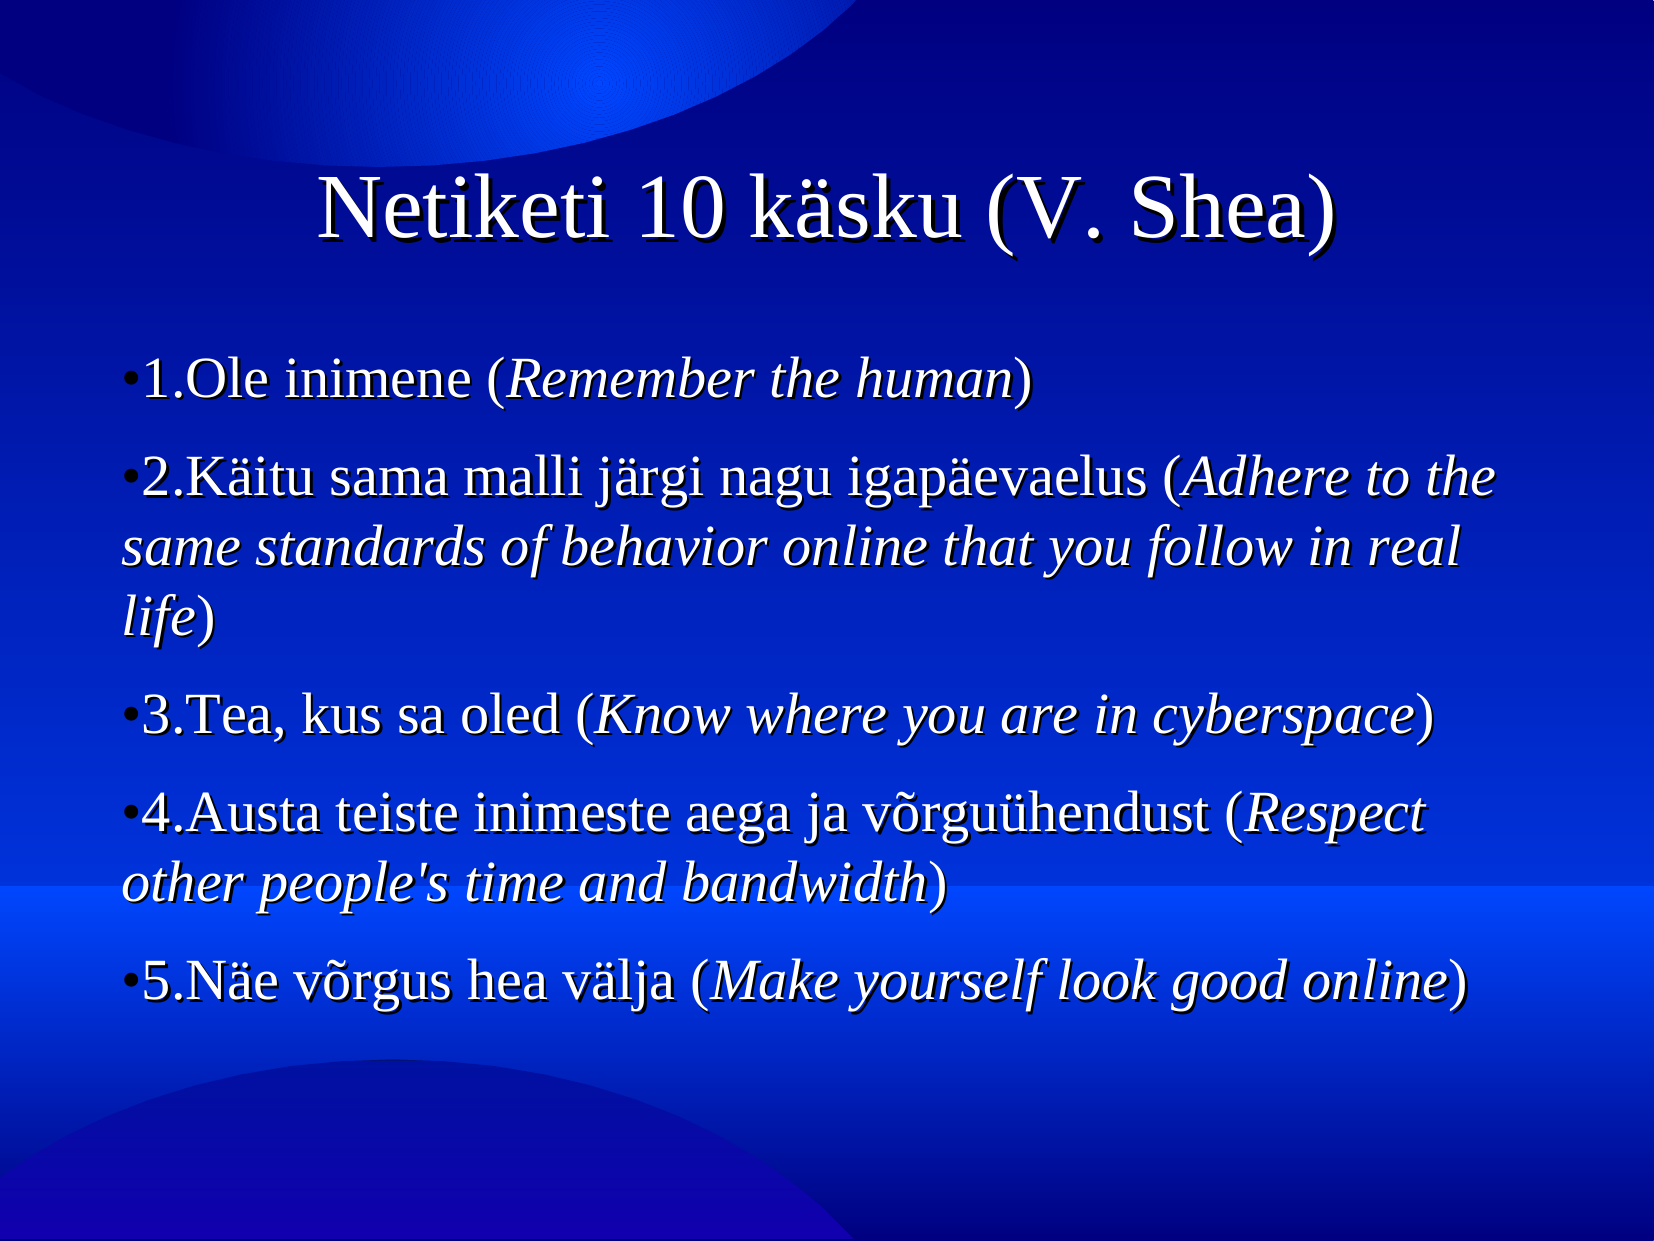

# Netiketi 10 käsku (V. Shea)
1.Ole inimene (Remember the human)
2.Käitu sama malli järgi nagu igapäevaelus (Adhere to the same standards of behavior online that you follow in real life)
3.Tea, kus sa oled (Know where you are in cyberspace)
4.Austa teiste inimeste aega ja võrguühendust (Respect other people's time and bandwidth)
5.Näe võrgus hea välja (Make yourself look good online)